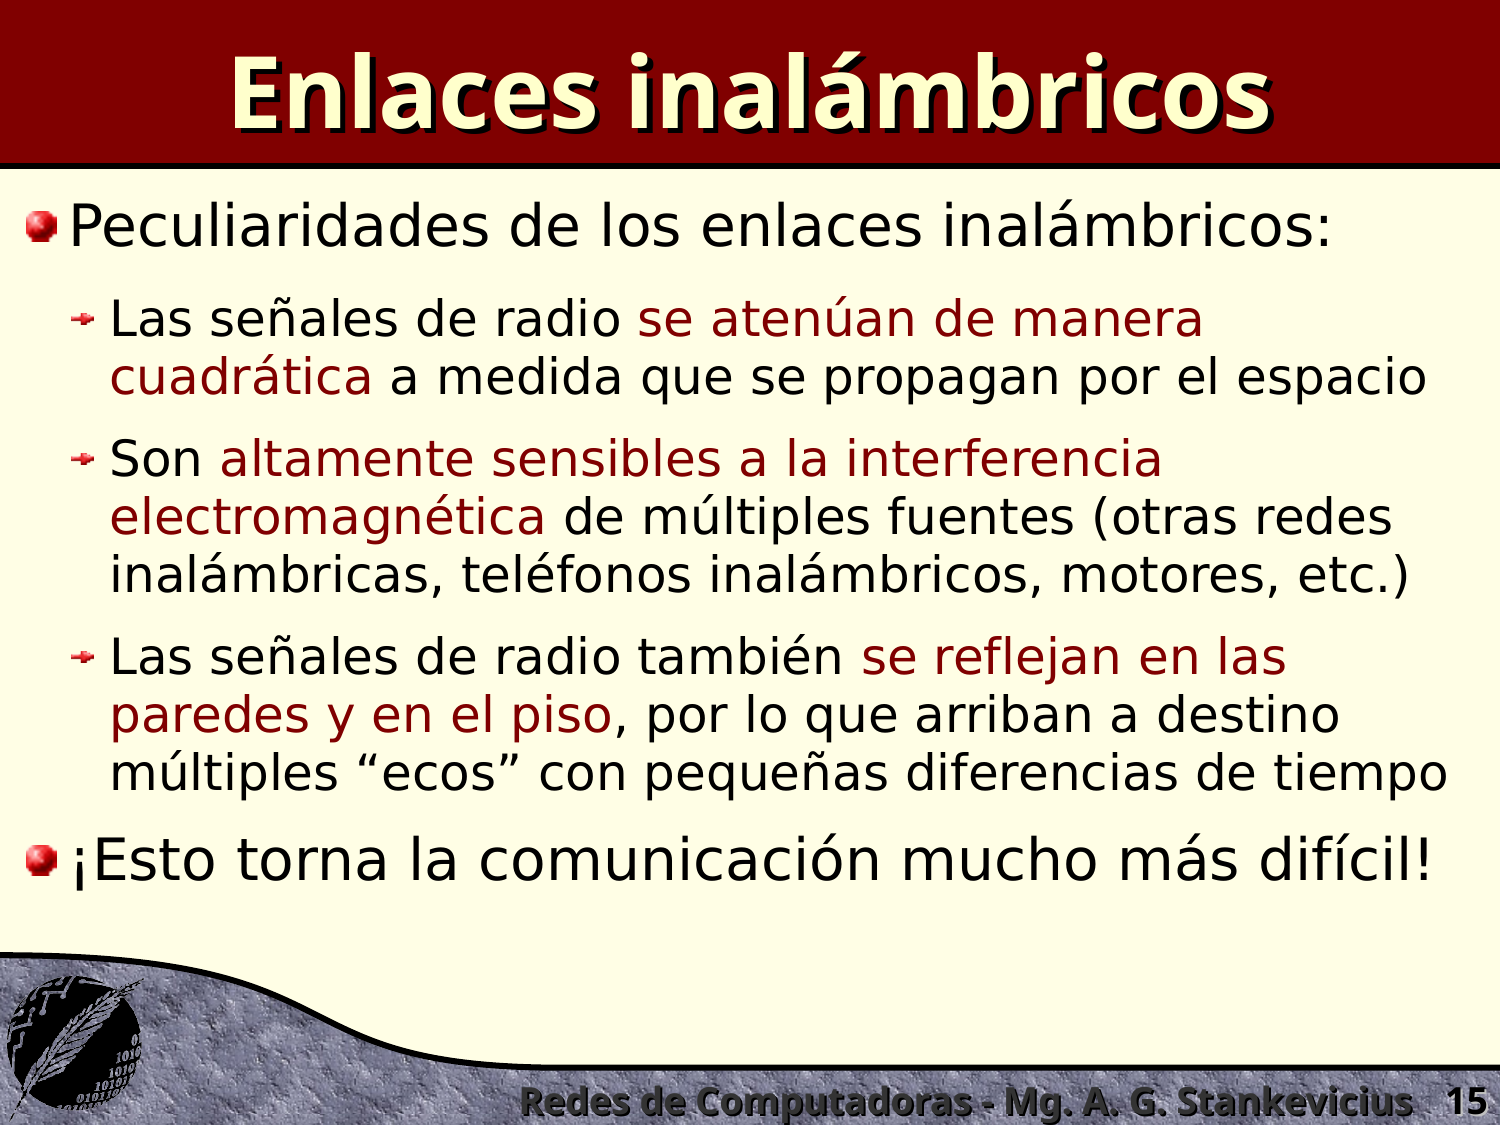

# Enlaces inalámbricos
Peculiaridades de los enlaces inalámbricos:
Las señales de radio se atenúan de manera cuadrática a medida que se propagan por el espacio
Son altamente sensibles a la interferencia electromagnética de múltiples fuentes (otras redes inalámbricas, teléfonos inalámbricos, motores, etc.)
Las señales de radio también se reflejan en las paredes y en el piso, por lo que arriban a destino múltiples “ecos” con pequeñas diferencias de tiempo
¡Esto torna la comunicación mucho más difícil!
15